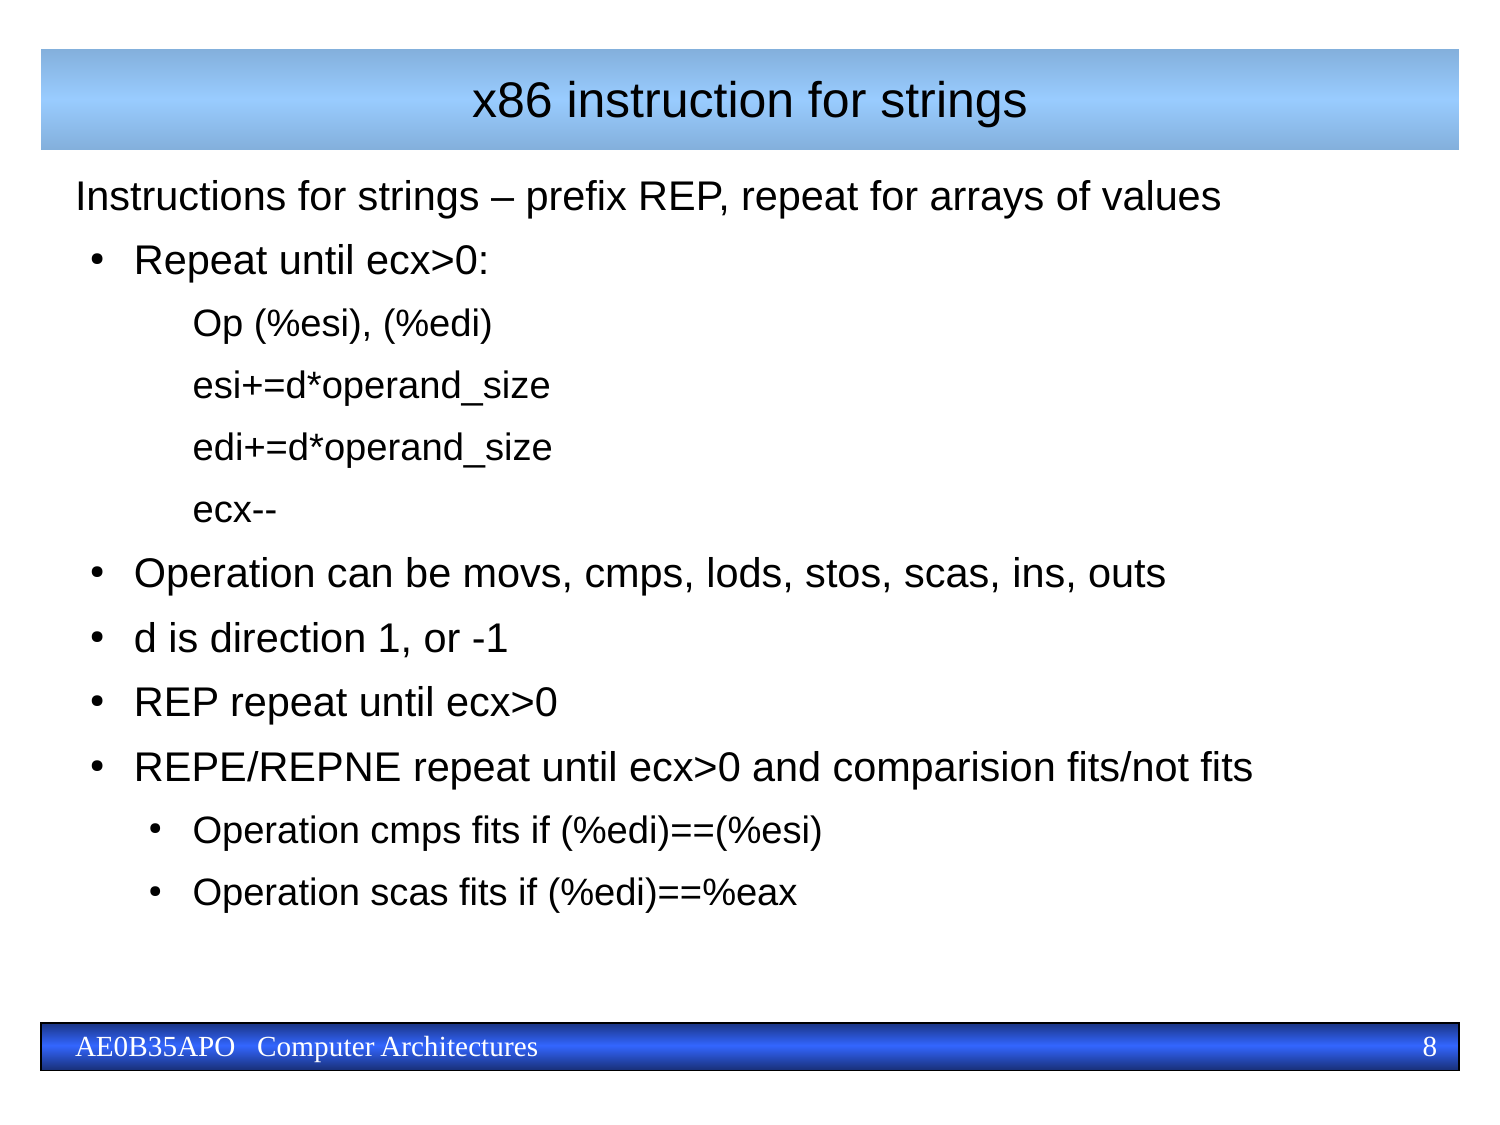

# x86 instruction for strings
Instructions for strings – prefix REP, repeat for arrays of values
Repeat until ecx>0:
Op (%esi), (%edi)
esi+=d*operand_size
edi+=d*operand_size
ecx--
Operation can be movs, cmps, lods, stos, scas, ins, outs
d is direction 1, or -1
REP repeat until ecx>0
REPE/REPNE repeat until ecx>0 and comparision fits/not fits
Operation cmps fits if (%edi)==(%esi)
Operation scas fits if (%edi)==%eax
AE0B35APO Computer Architectures
8